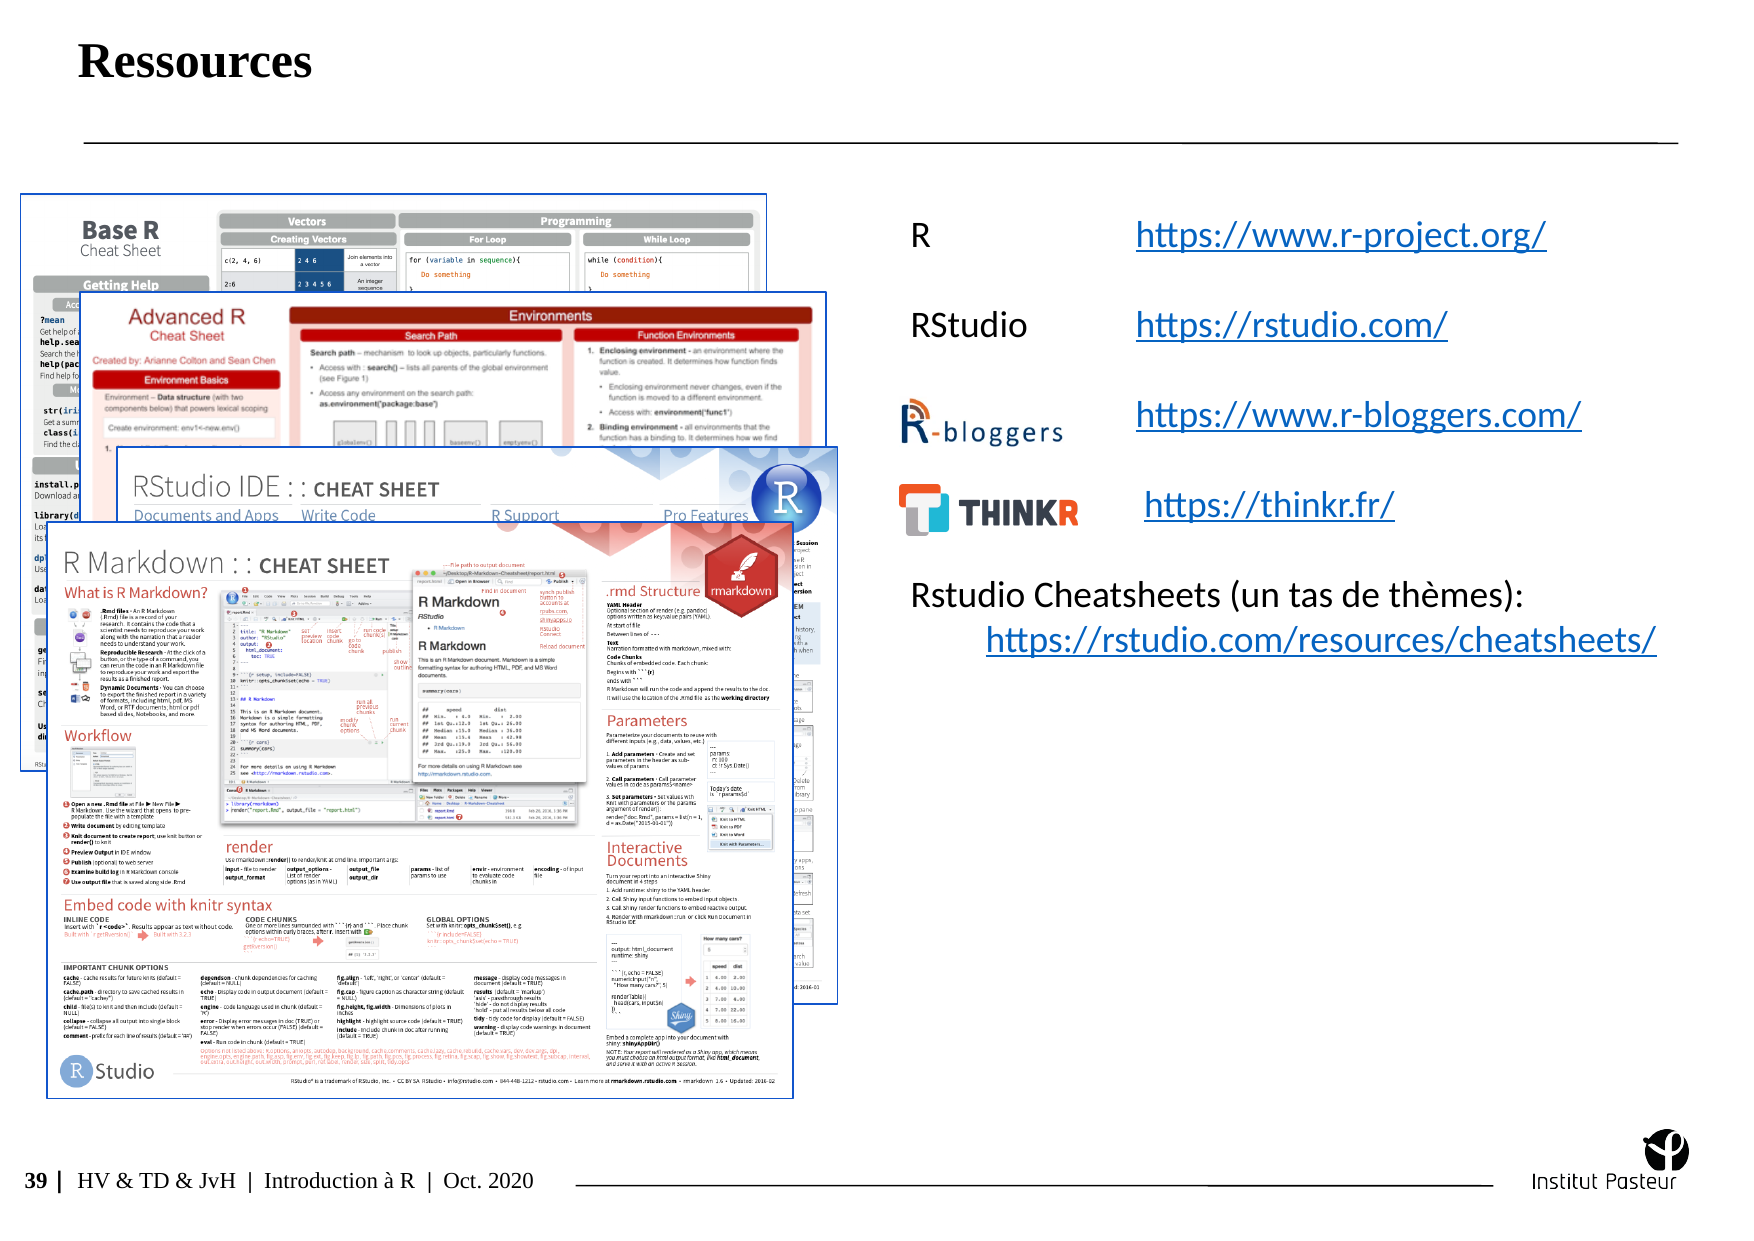

# Ressources
R			https://www.r-project.org/
RStudio		https://rstudio.com/
https://www.r-bloggers.com/
 https://thinkr.fr/
Rstudio Cheatsheets (un tas de thèmes):
https://rstudio.com/resources/cheatsheets/